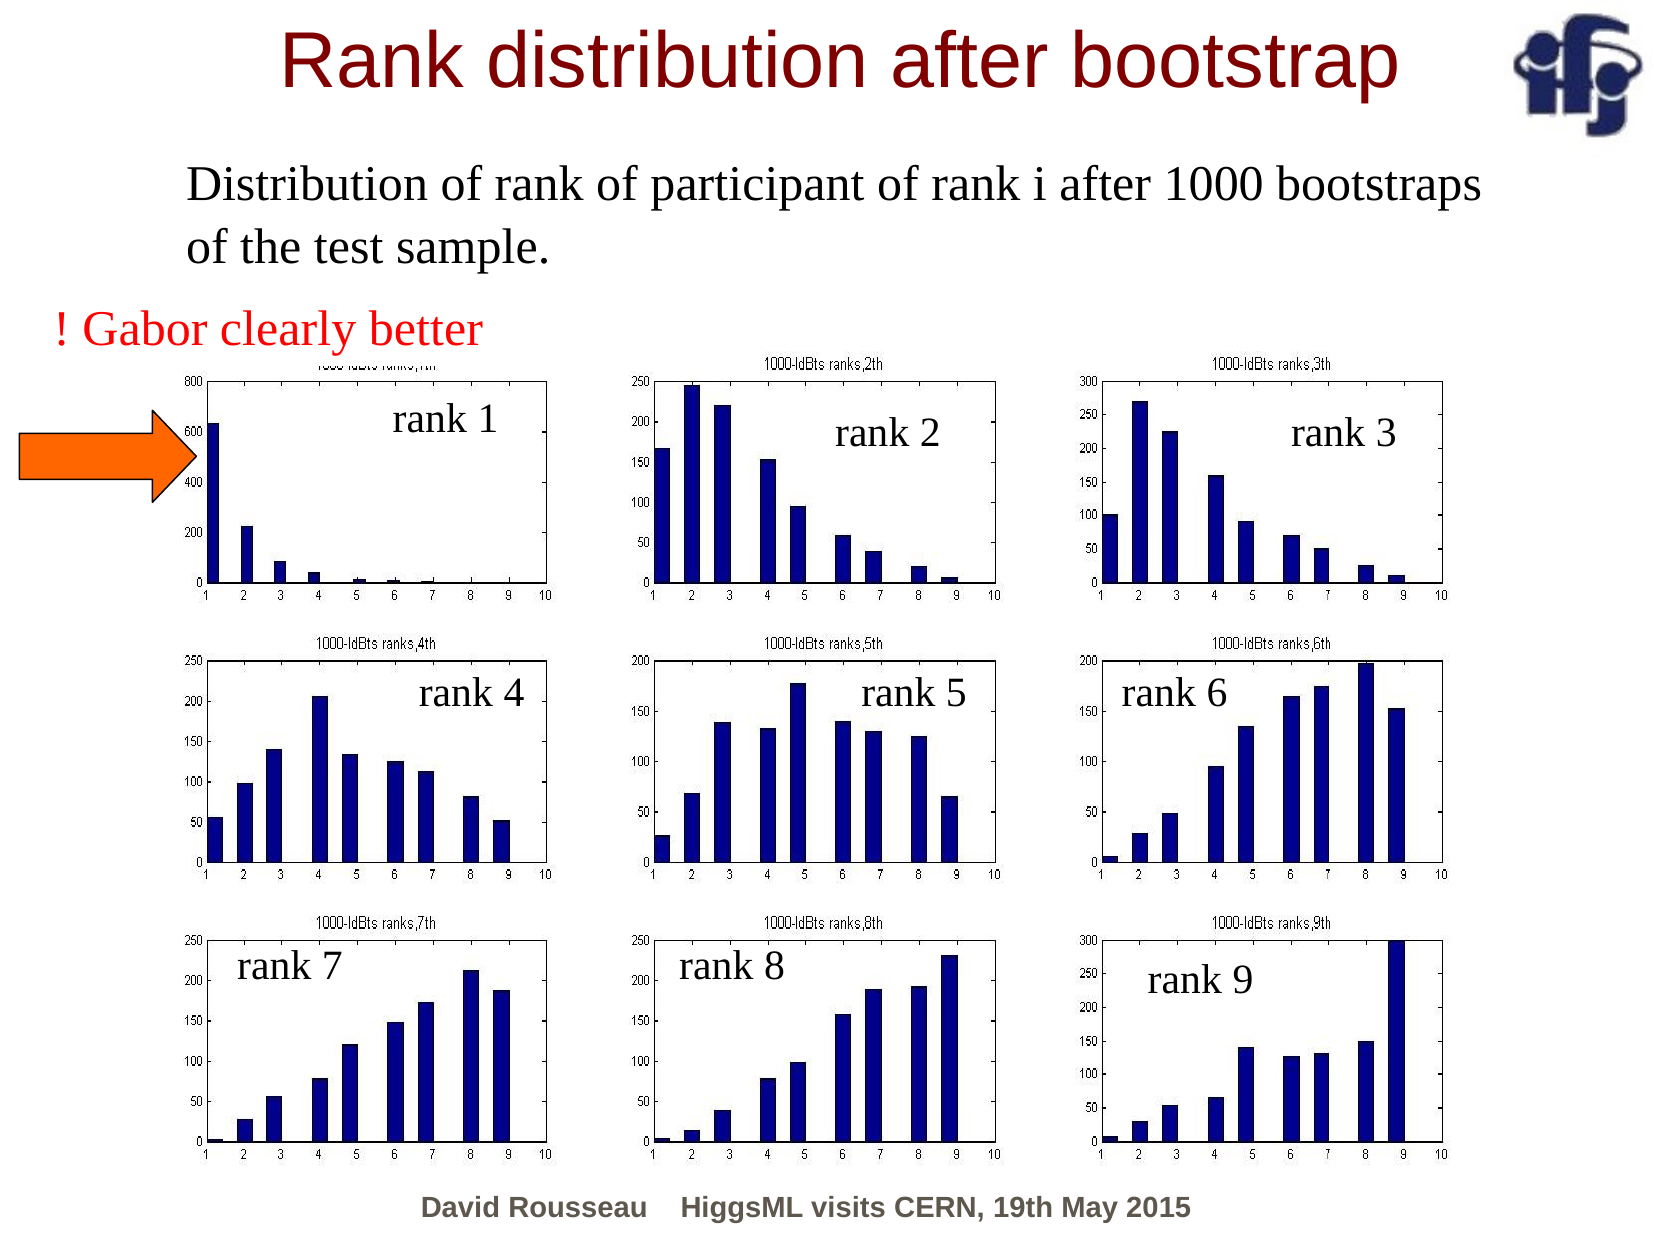

Rank distribution after bootstrap
Distribution of rank of participant of rank i after 1000 bootstraps
of the test sample.
! Gabor clearly better
rank 1
rank 2
rank 3
rank 4
rank 5
rank 6
rank 7
rank 8
rank 9
David Rousseau HiggsML visits CERN, 19th May 2015
M. Wolter, Machine learning - how to get more out of HEP data
11
2015 Wilga